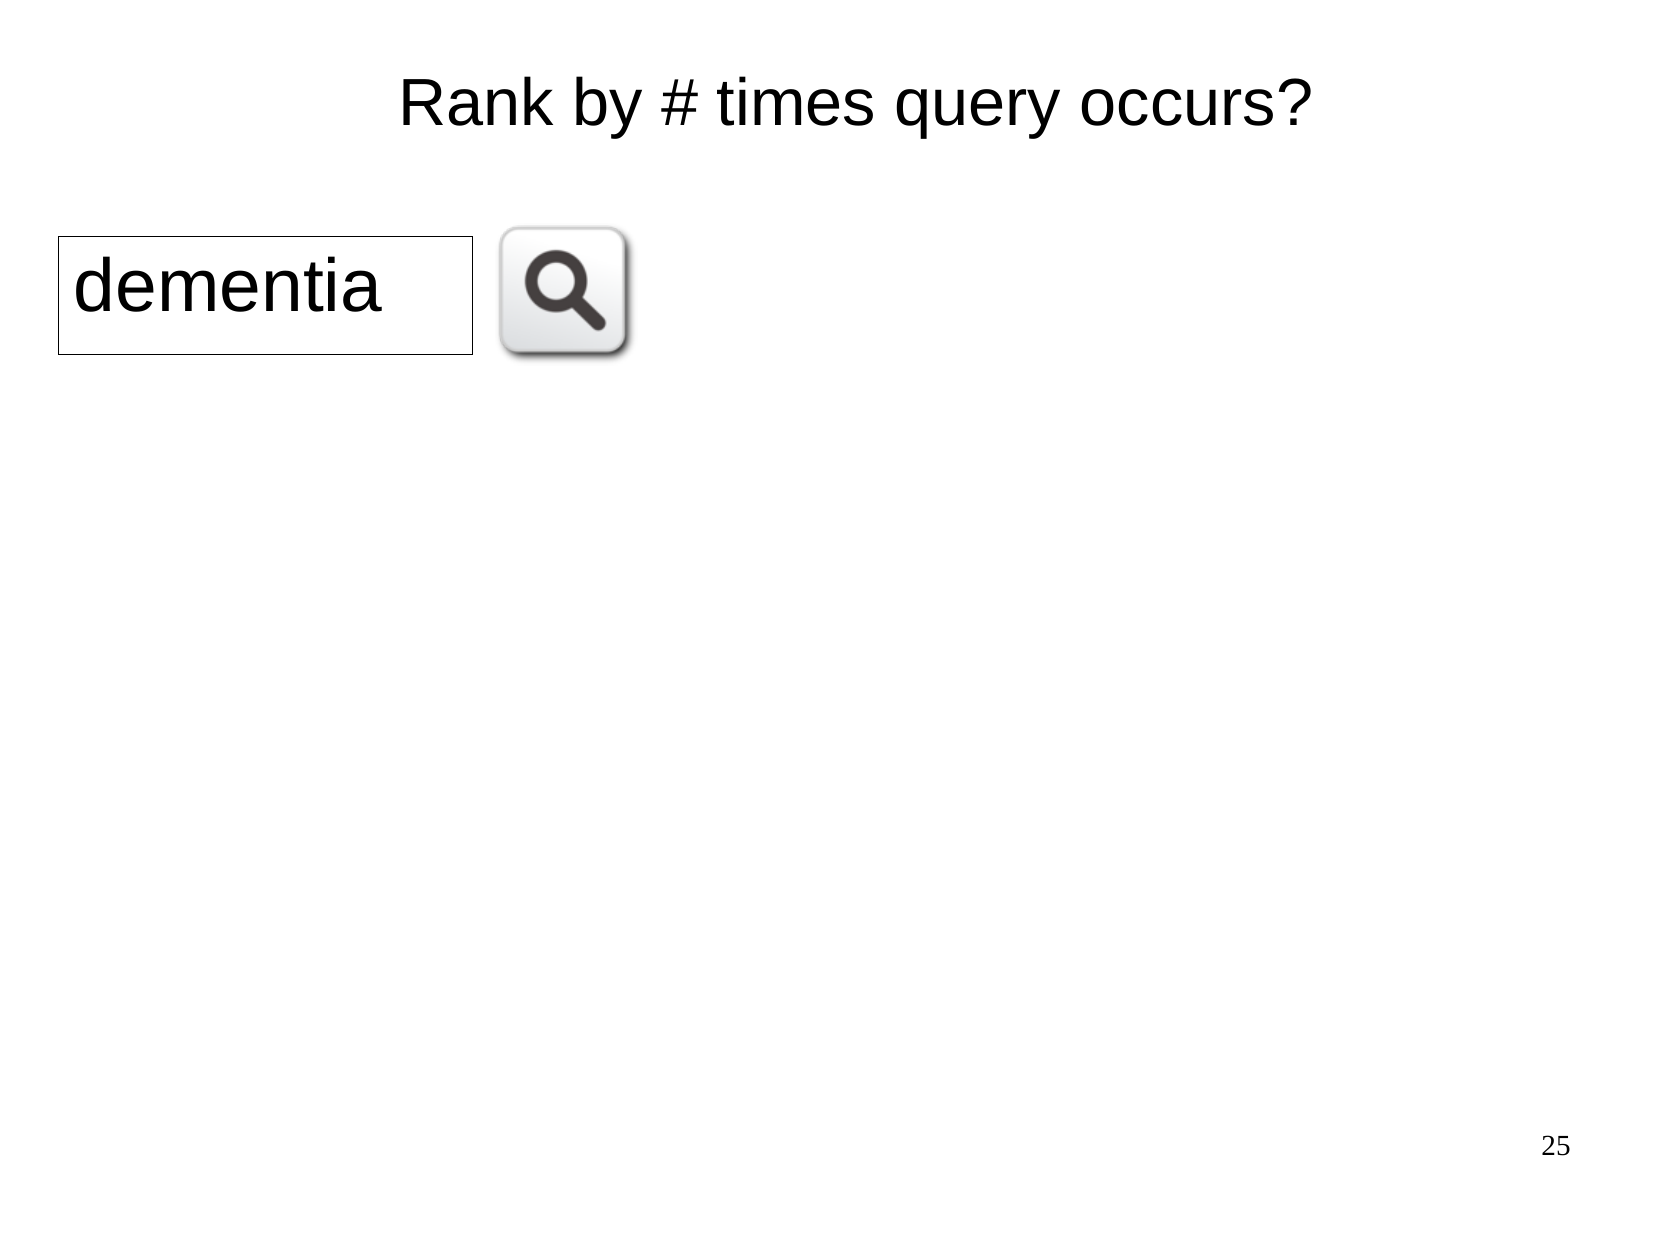

# Rank by # times query occurs?
dementia
25